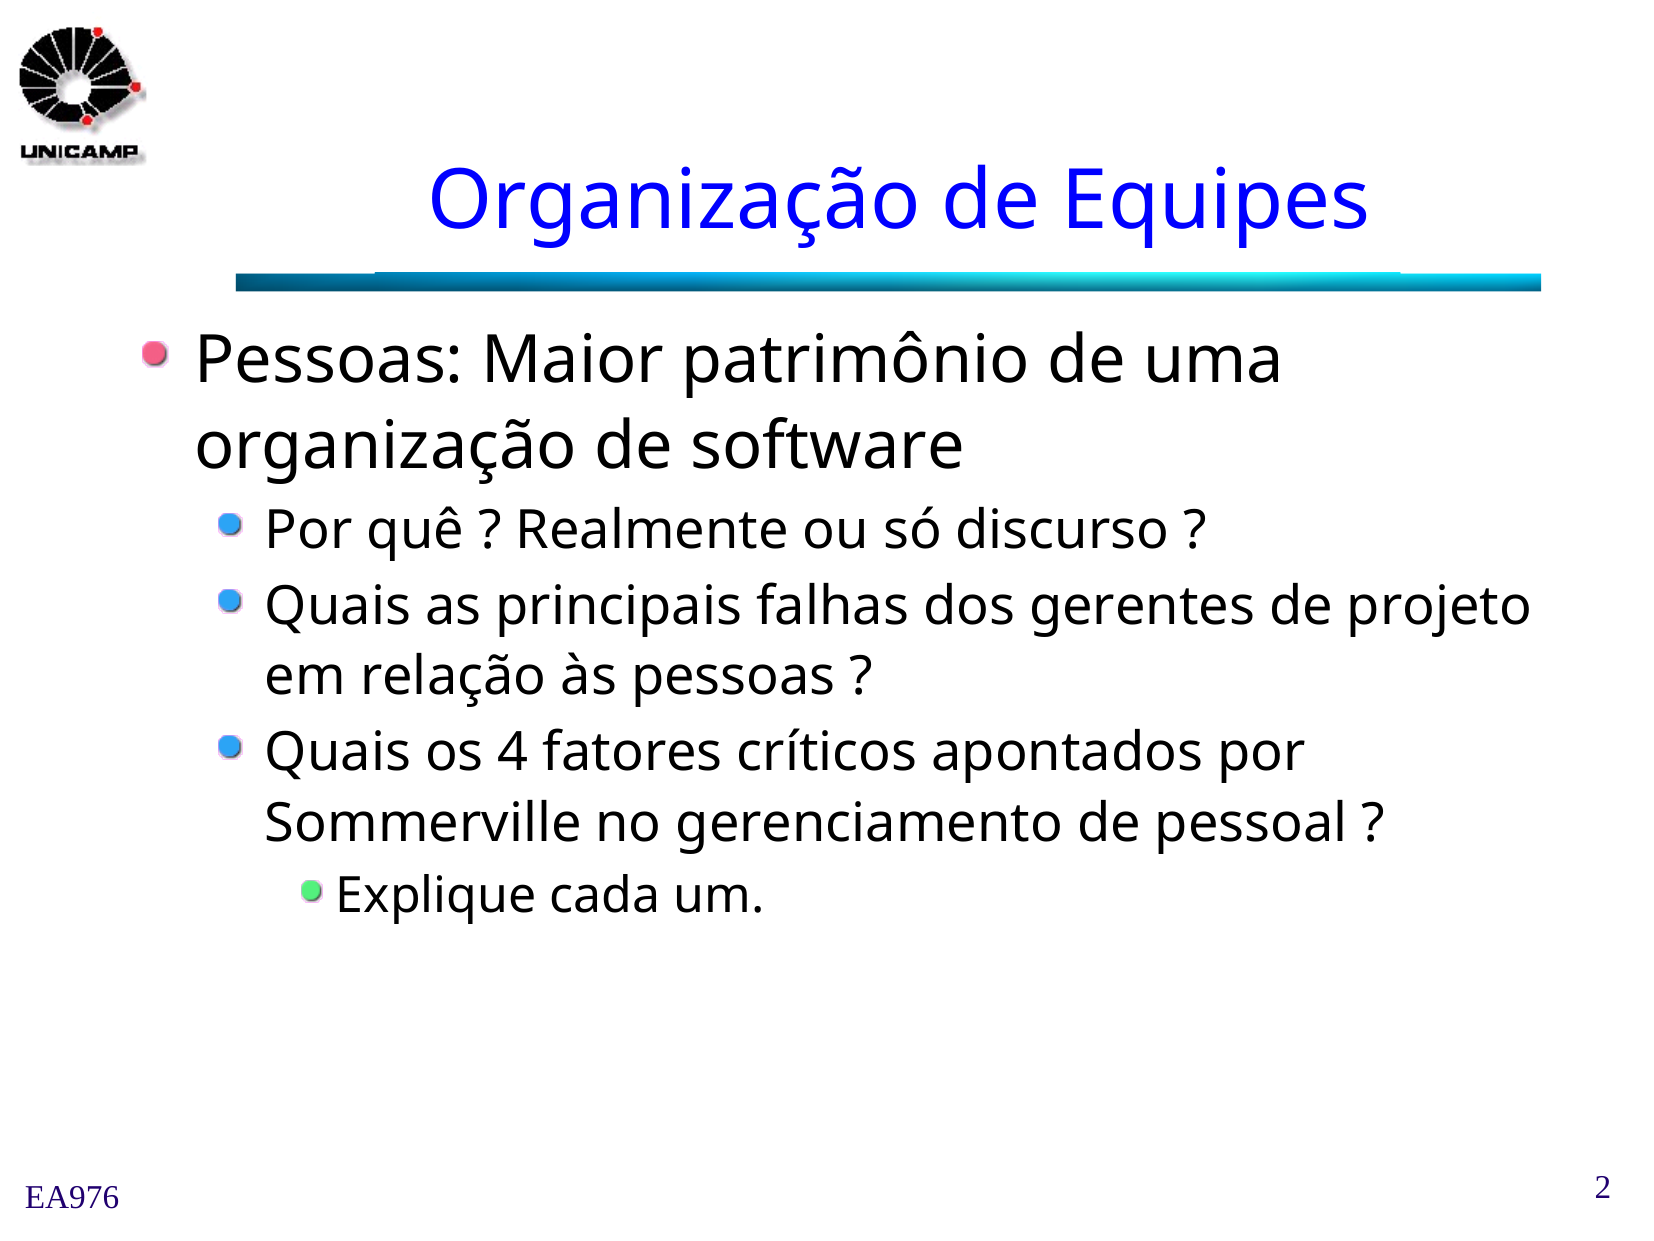

# Organização de Equipes
Pessoas: Maior patrimônio de uma organização de software
Por quê ? Realmente ou só discurso ?
Quais as principais falhas dos gerentes de projeto em relação às pessoas ?
Quais os 4 fatores críticos apontados por Sommerville no gerenciamento de pessoal ?
Explique cada um.
2